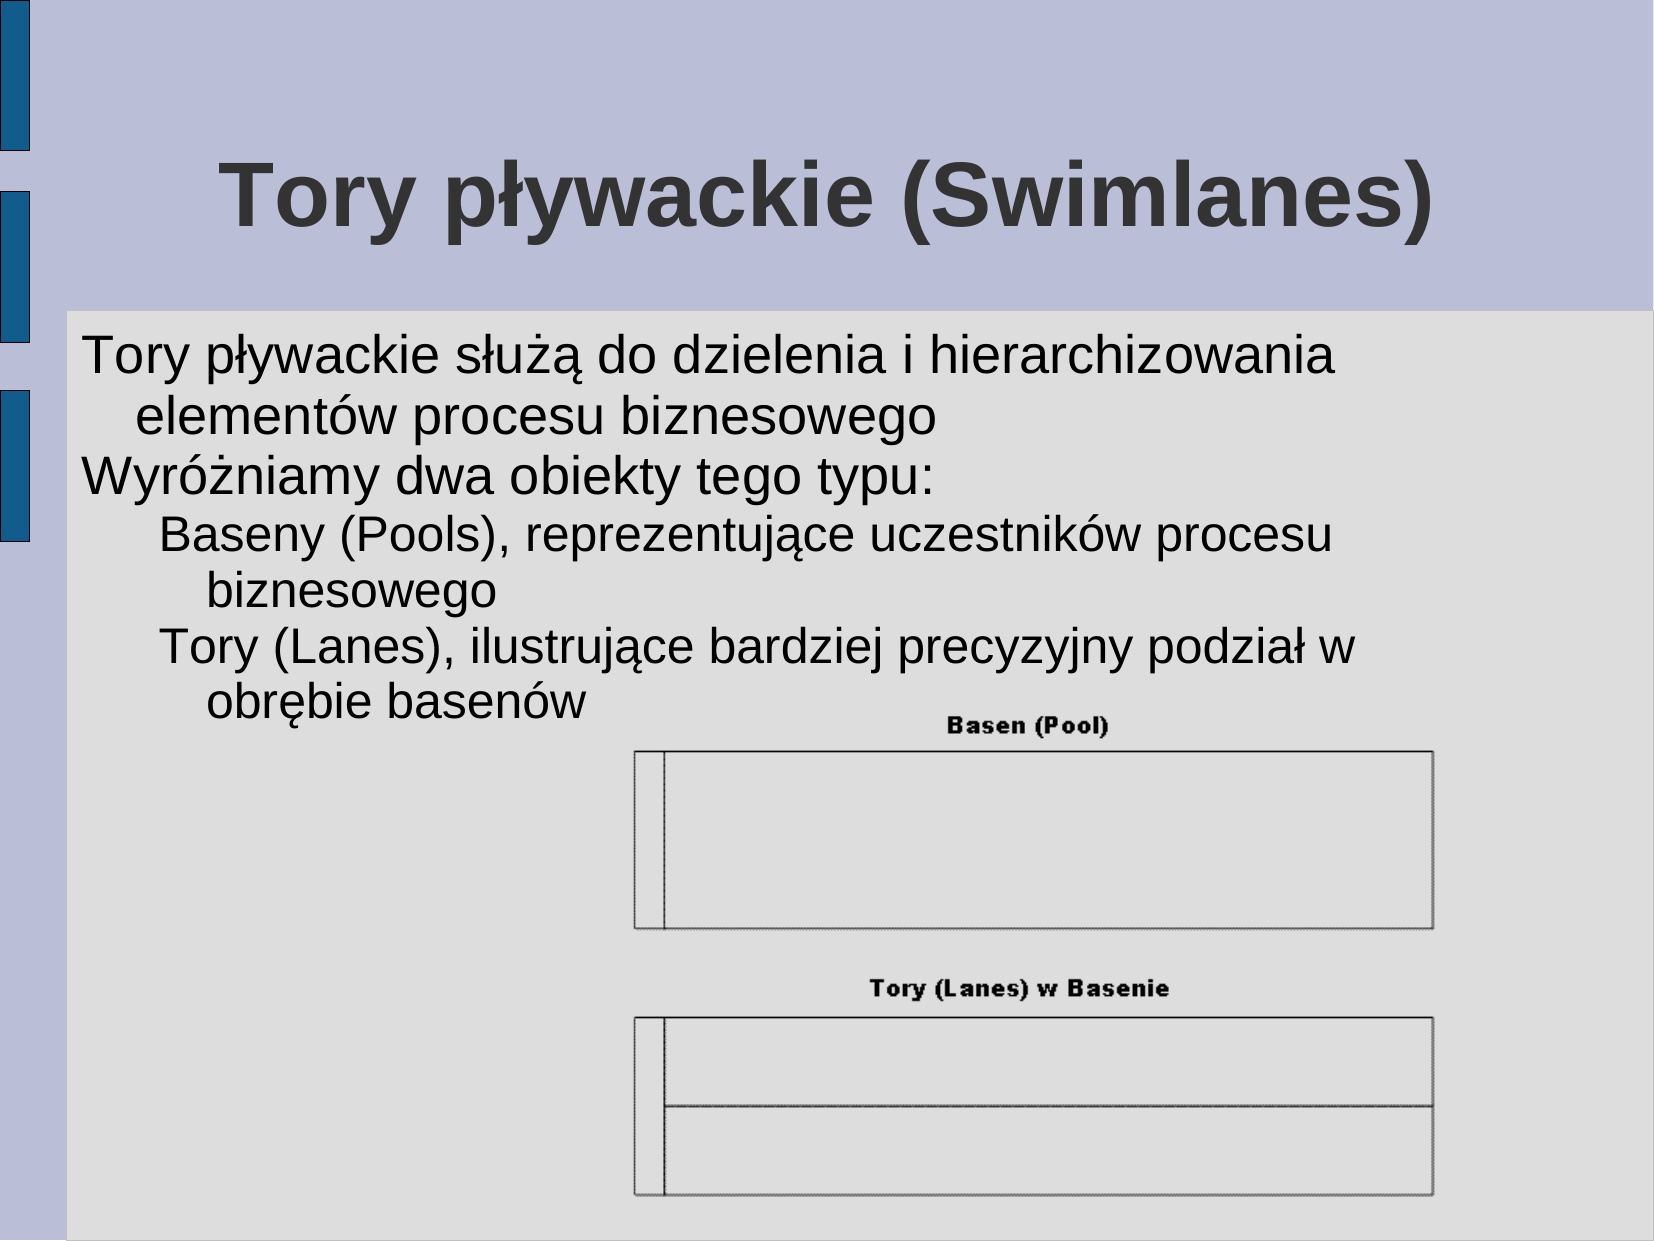

# Tory pływackie (Swimlanes)
Tory pływackie służą do dzielenia i hierarchizowania elementów procesu biznesowego
Wyróżniamy dwa obiekty tego typu:
Baseny (Pools), reprezentujące uczestników procesu biznesowego
Tory (Lanes), ilustrujące bardziej precyzyjny podział w obrębie basenów